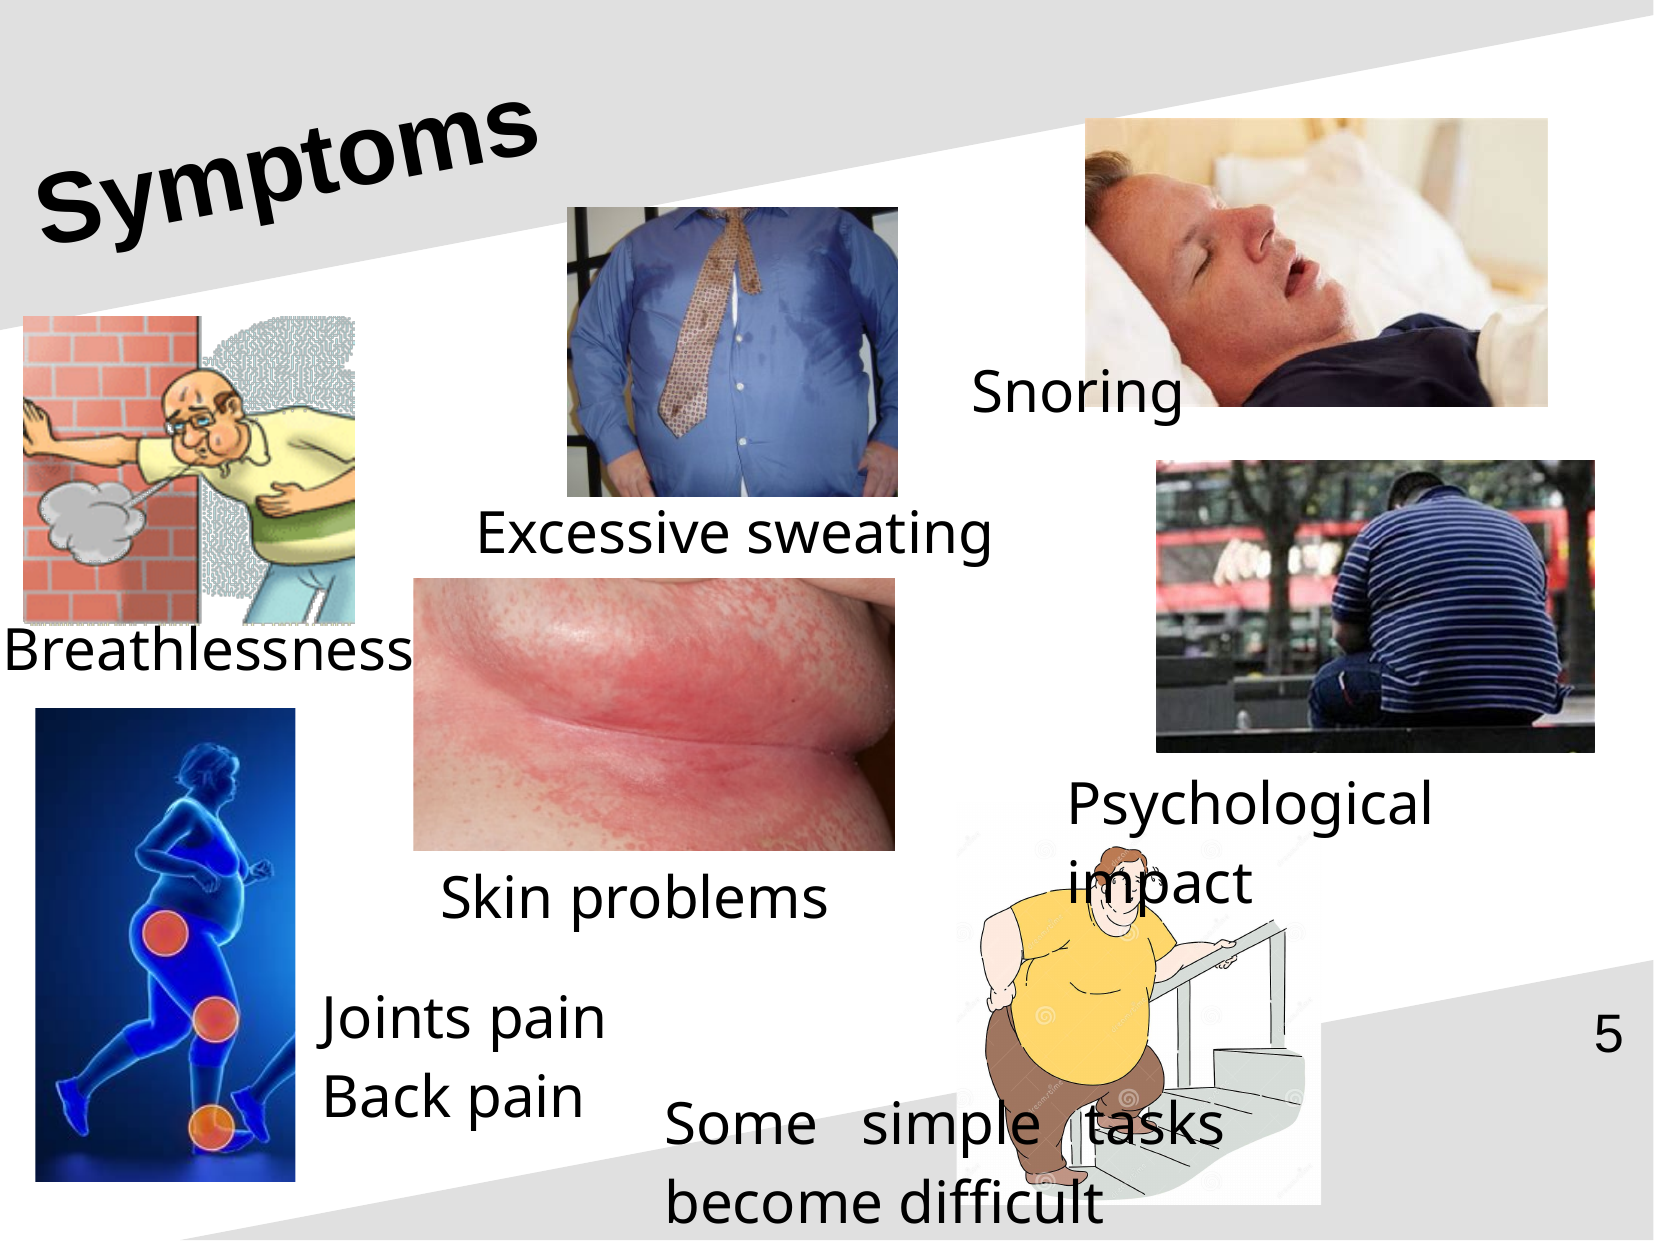

# Symptoms
Snoring
Excessive sweating
Breathlessness
Psychological impact
Skin problems
Joints pain
Back pain
5
Some simple tasks become difficult